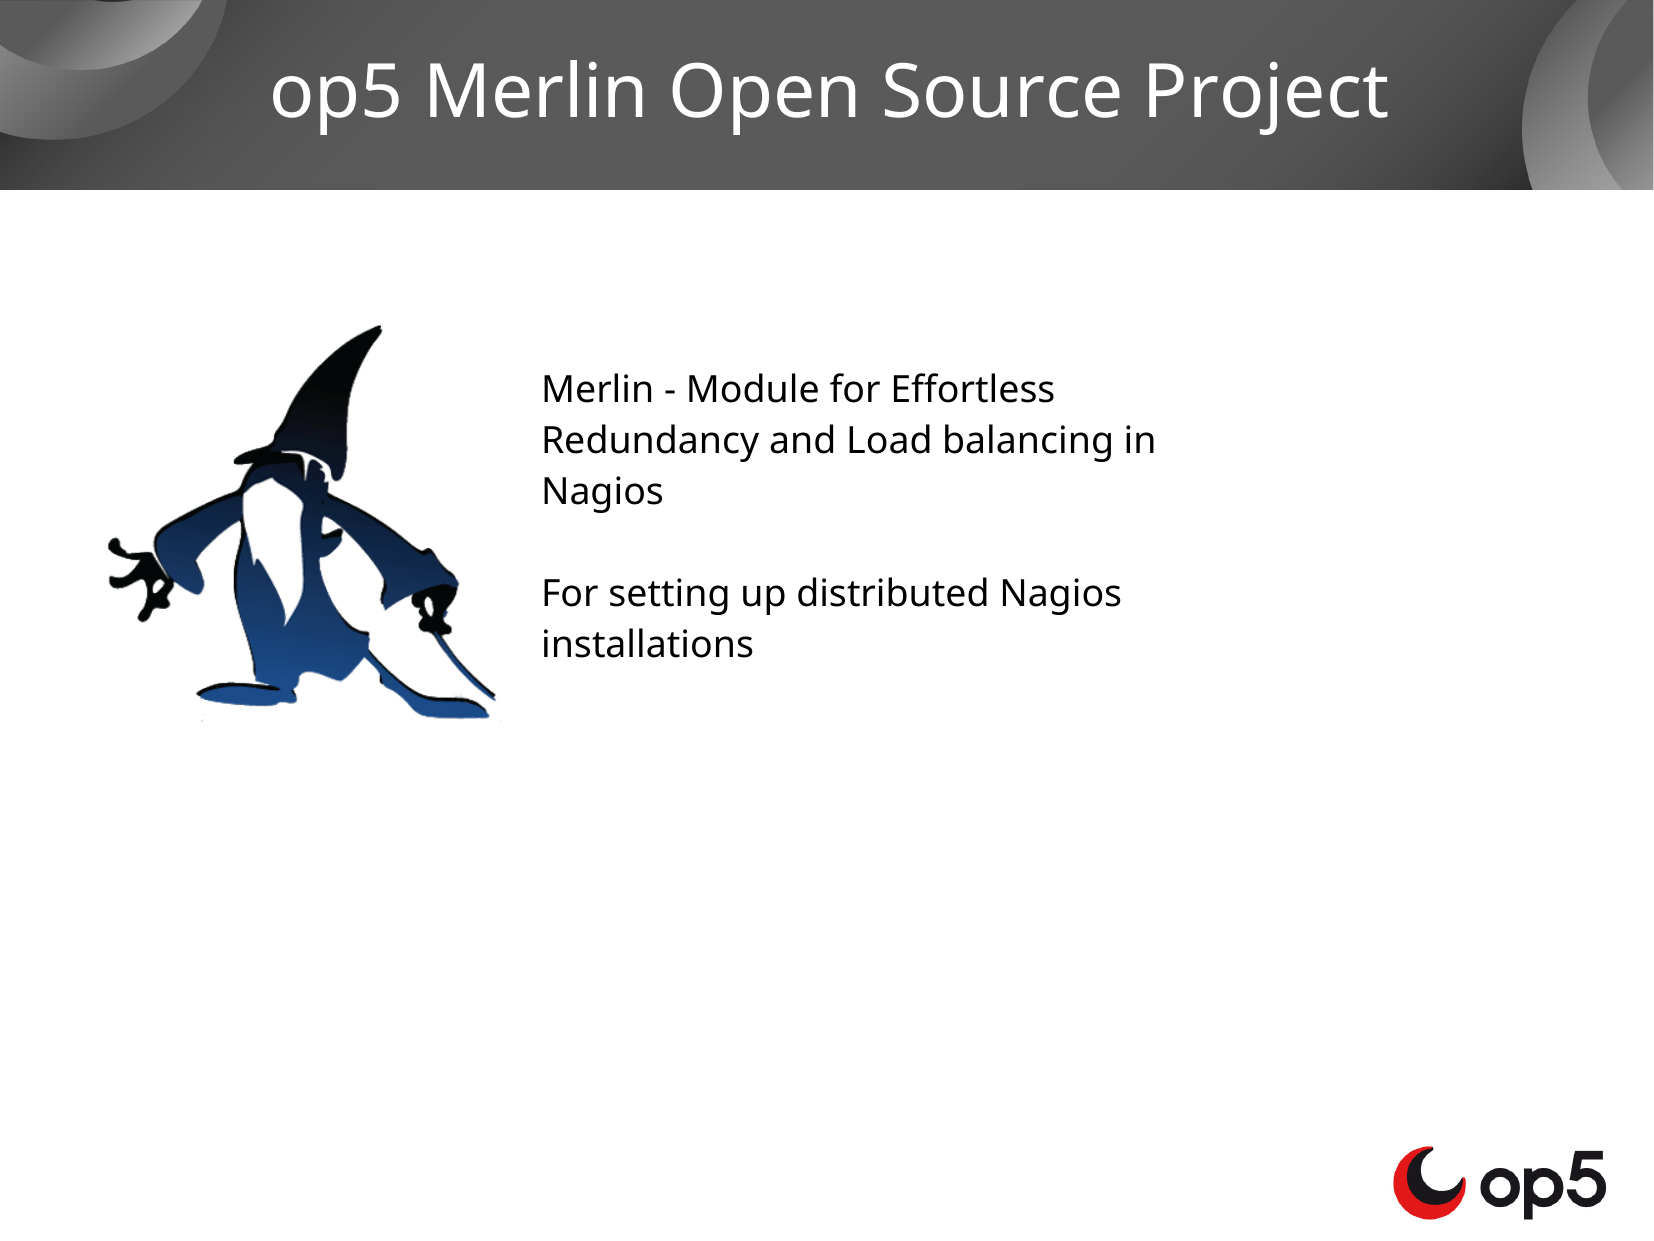

# op5 Merlin Open Source Project
Merlin - Module for Effortless Redundancy and Load balancing in Nagios
For setting up distributed Nagios installations